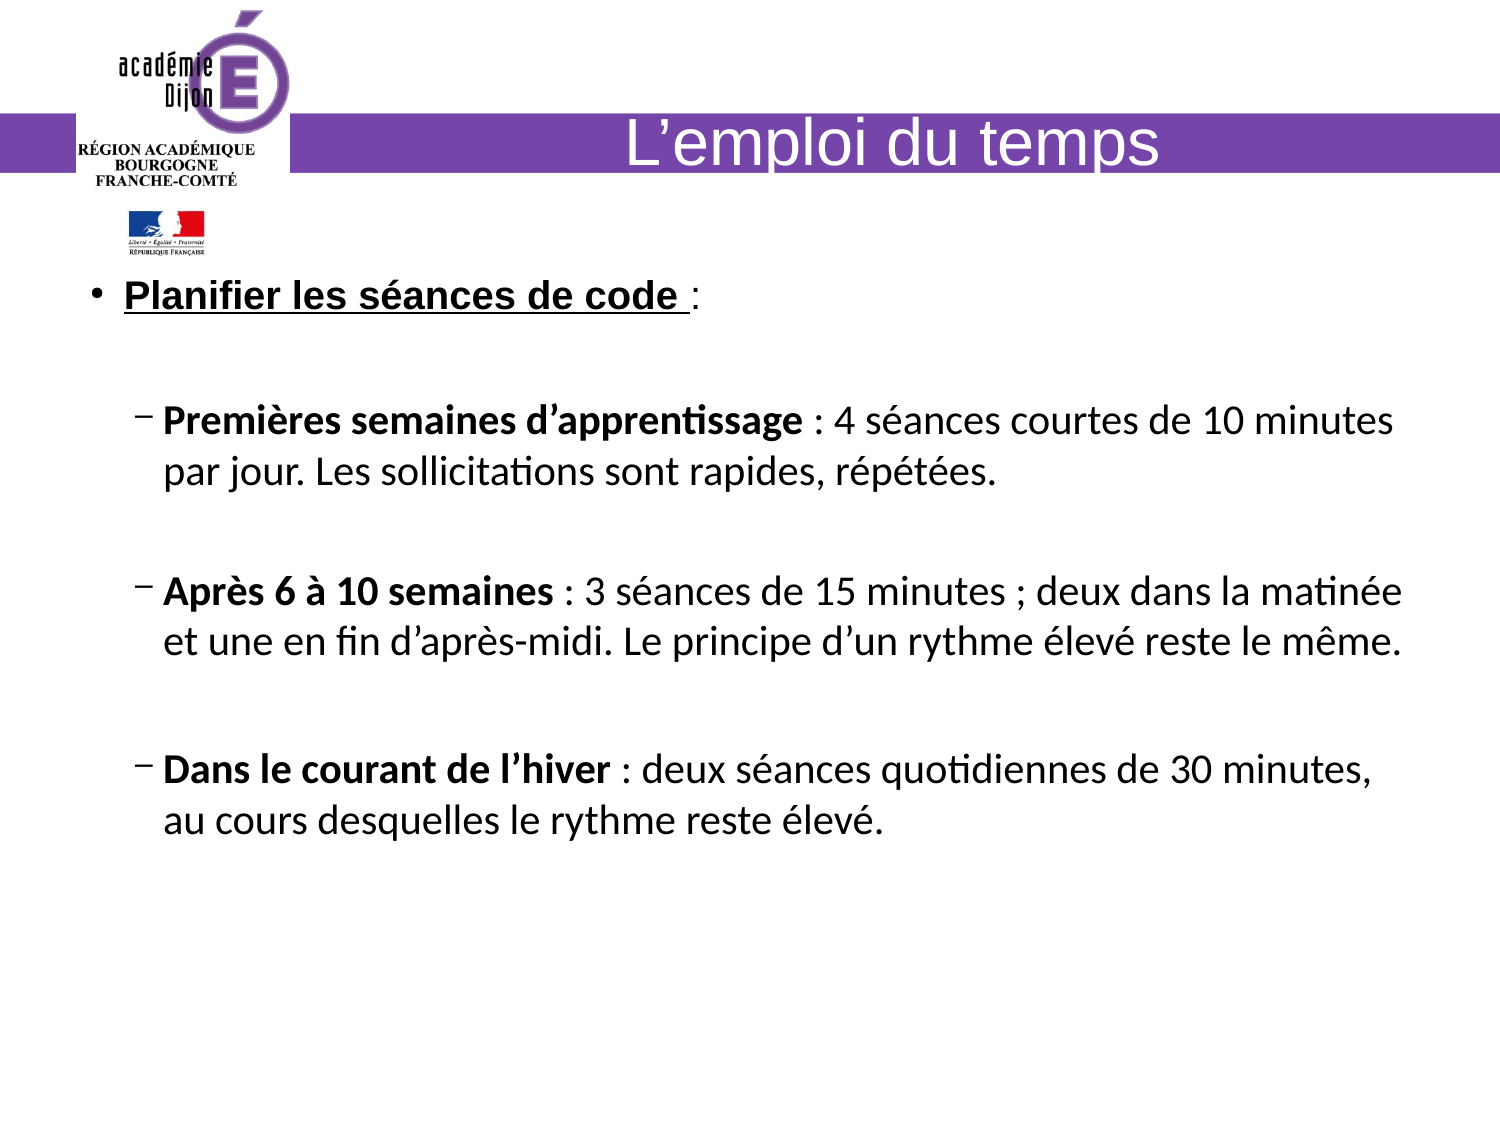

# L’emploi du temps
Planifier les séances de code :
Premières semaines d’apprentissage : 4 séances courtes de 10 minutes par jour. Les sollicitations sont rapides, répétées.
Après 6 à 10 semaines : 3 séances de 15 minutes ; deux dans la matinée et une en fin d’après-midi. Le principe d’un rythme élevé reste le même.
Dans le courant de l’hiver : deux séances quotidiennes de 30 minutes, au cours desquelles le rythme reste élevé.